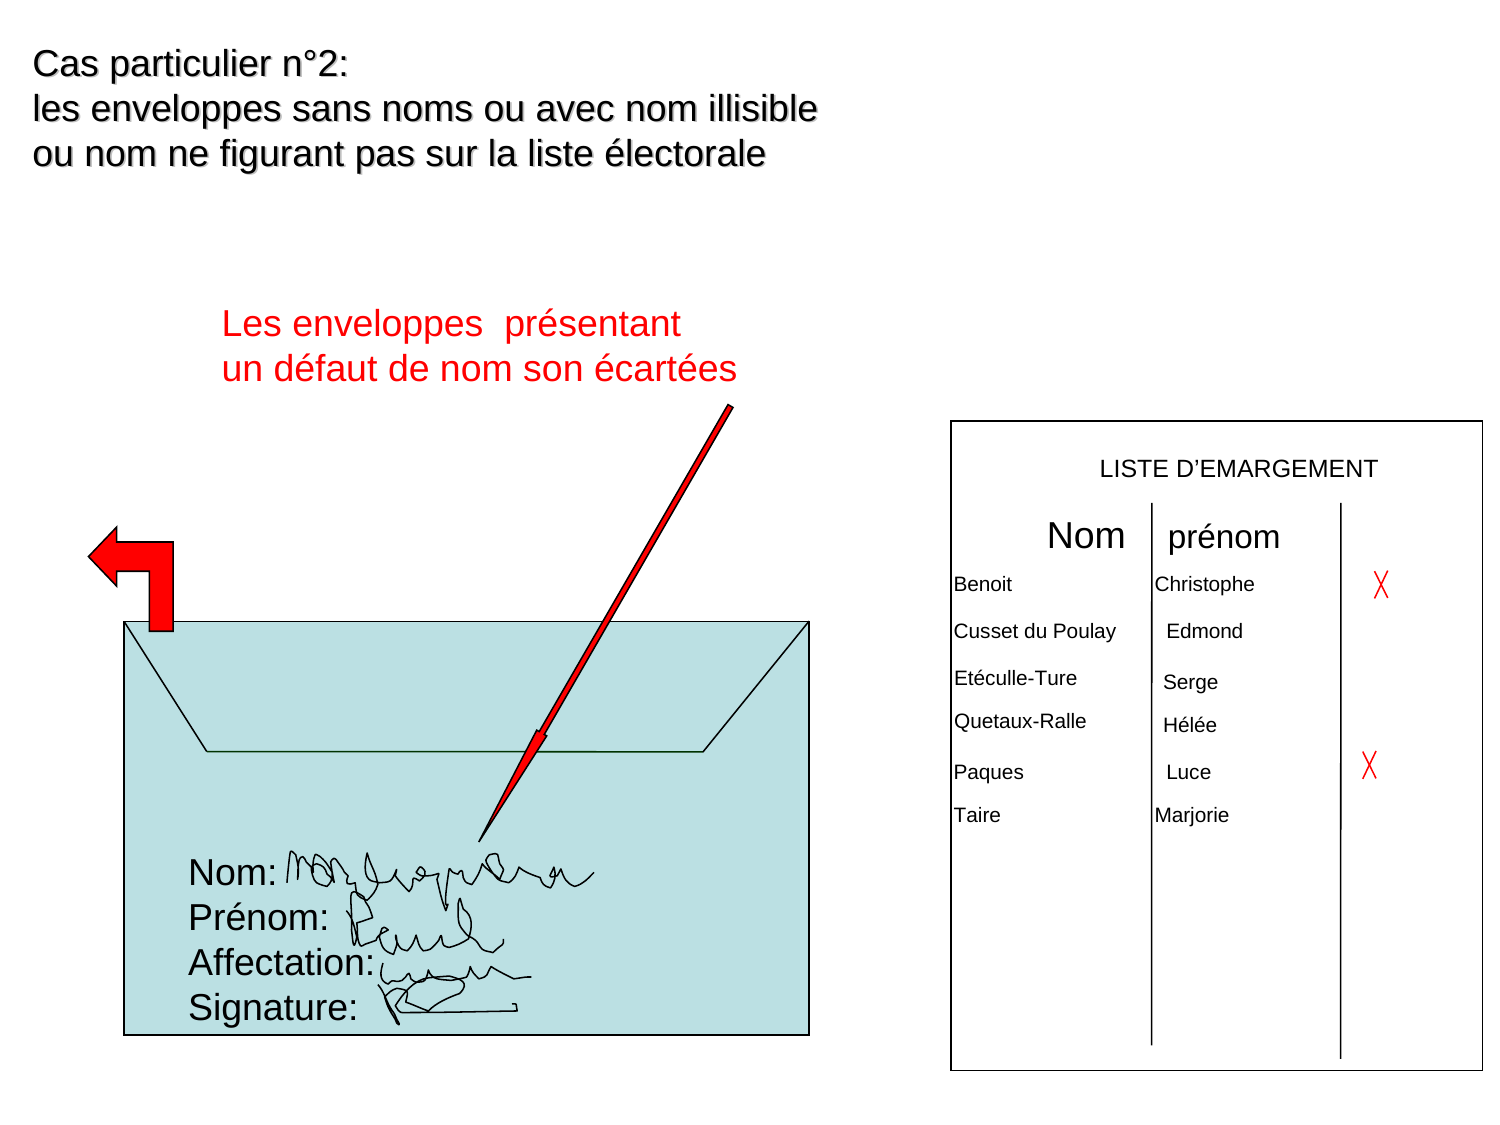

Cas particulier n°2:
les enveloppes sans noms ou avec nom illisible
ou nom ne figurant pas sur la liste électorale
Les enveloppes présentant
un défaut de nom son écartées
LISTE D’EMARGEMENT
Nom prénom
Benoit
Christophe
Cusset du Poulay
Edmond
Etéculle-Ture
Serge
Quetaux-Ralle
Hélée
Paques
Luce
Taire
Marjorie
Nom:
Prénom:
Affectation:
Signature: